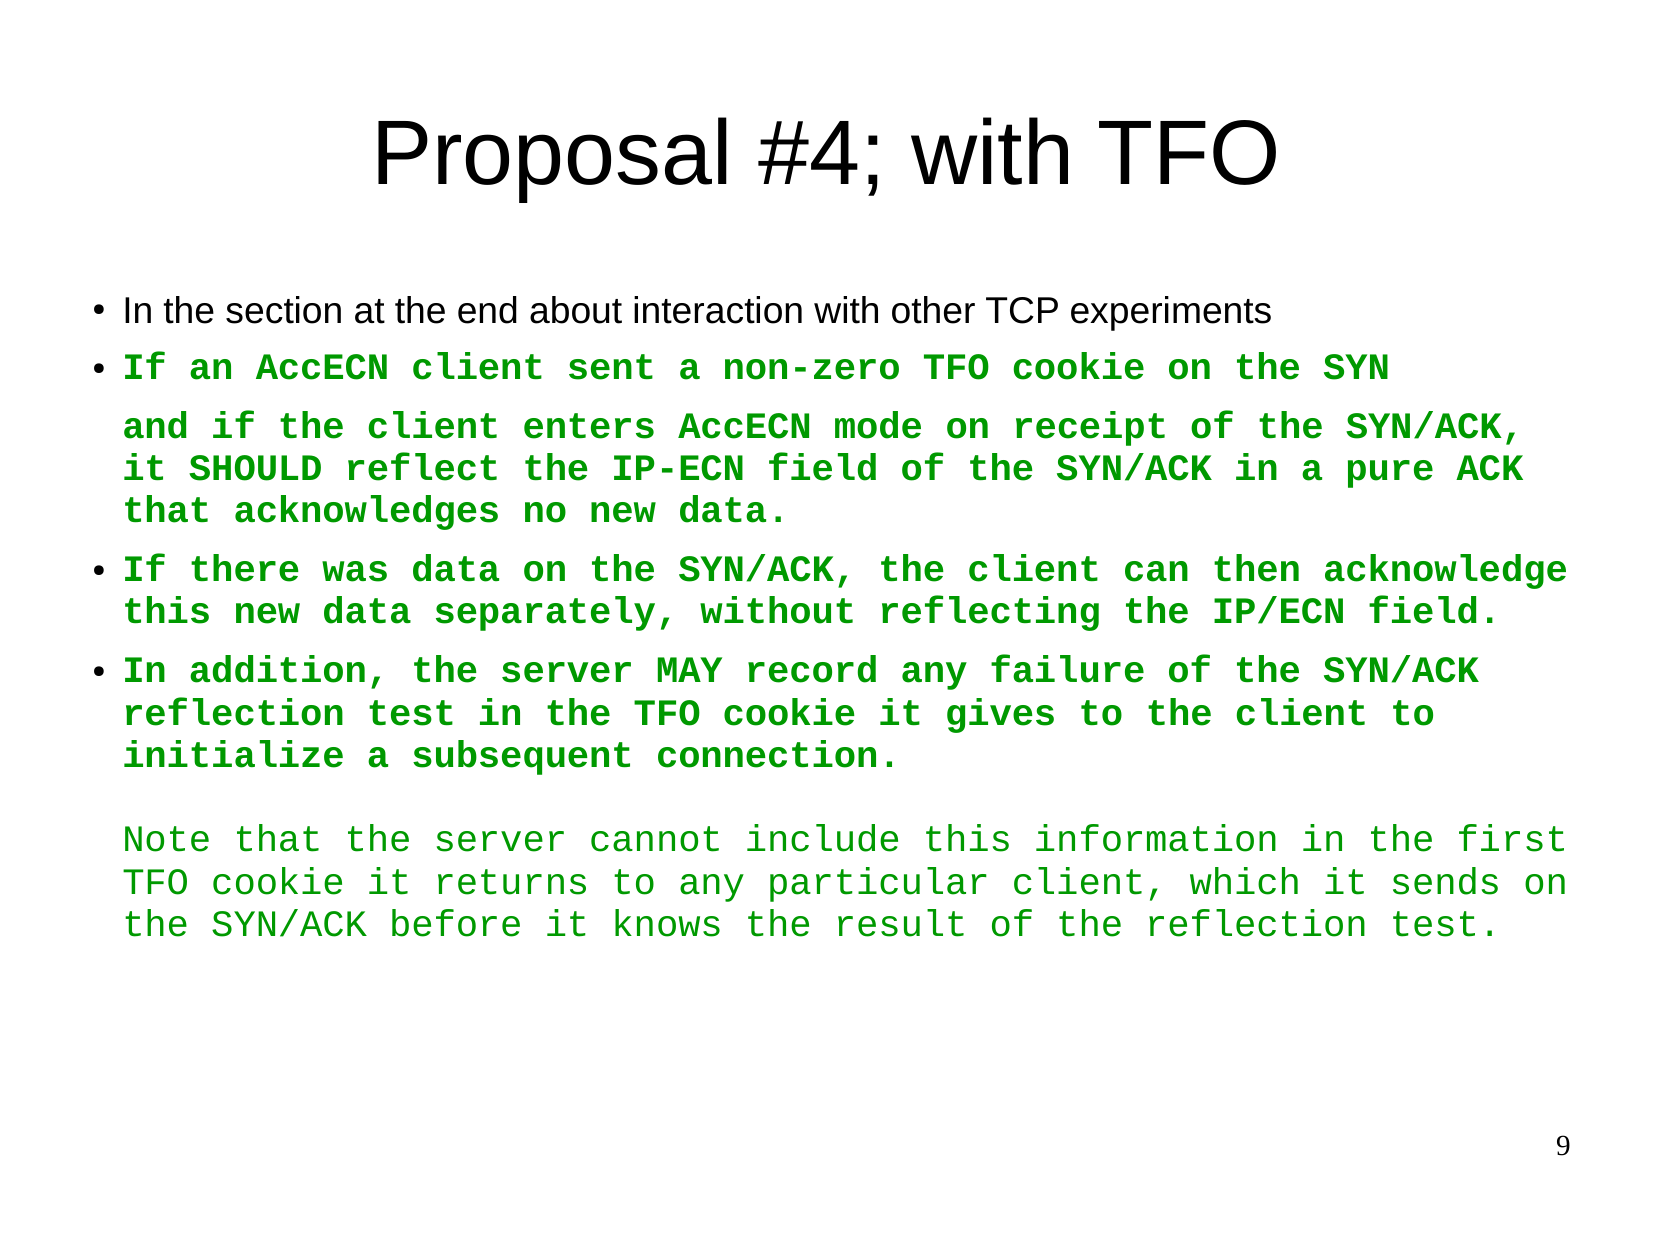

# Proposal #4; with TFO
In the section at the end about interaction with other TCP experiments
If an AccECN client sent a non-zero TFO cookie on the SYN
and if the client enters AccECN mode on receipt of the SYN/ACK, it SHOULD reflect the IP-ECN field of the SYN/ACK in a pure ACK that acknowledges no new data.
If there was data on the SYN/ACK, the client can then acknowledge this new data separately, without reflecting the IP/ECN field.
In addition, the server MAY record any failure of the SYN/ACK reflection test in the TFO cookie it gives to the client to initialize a subsequent connection.
Note that the server cannot include this information in the first TFO cookie it returns to any particular client, which it sends on the SYN/ACK before it knows the result of the reflection test.
9